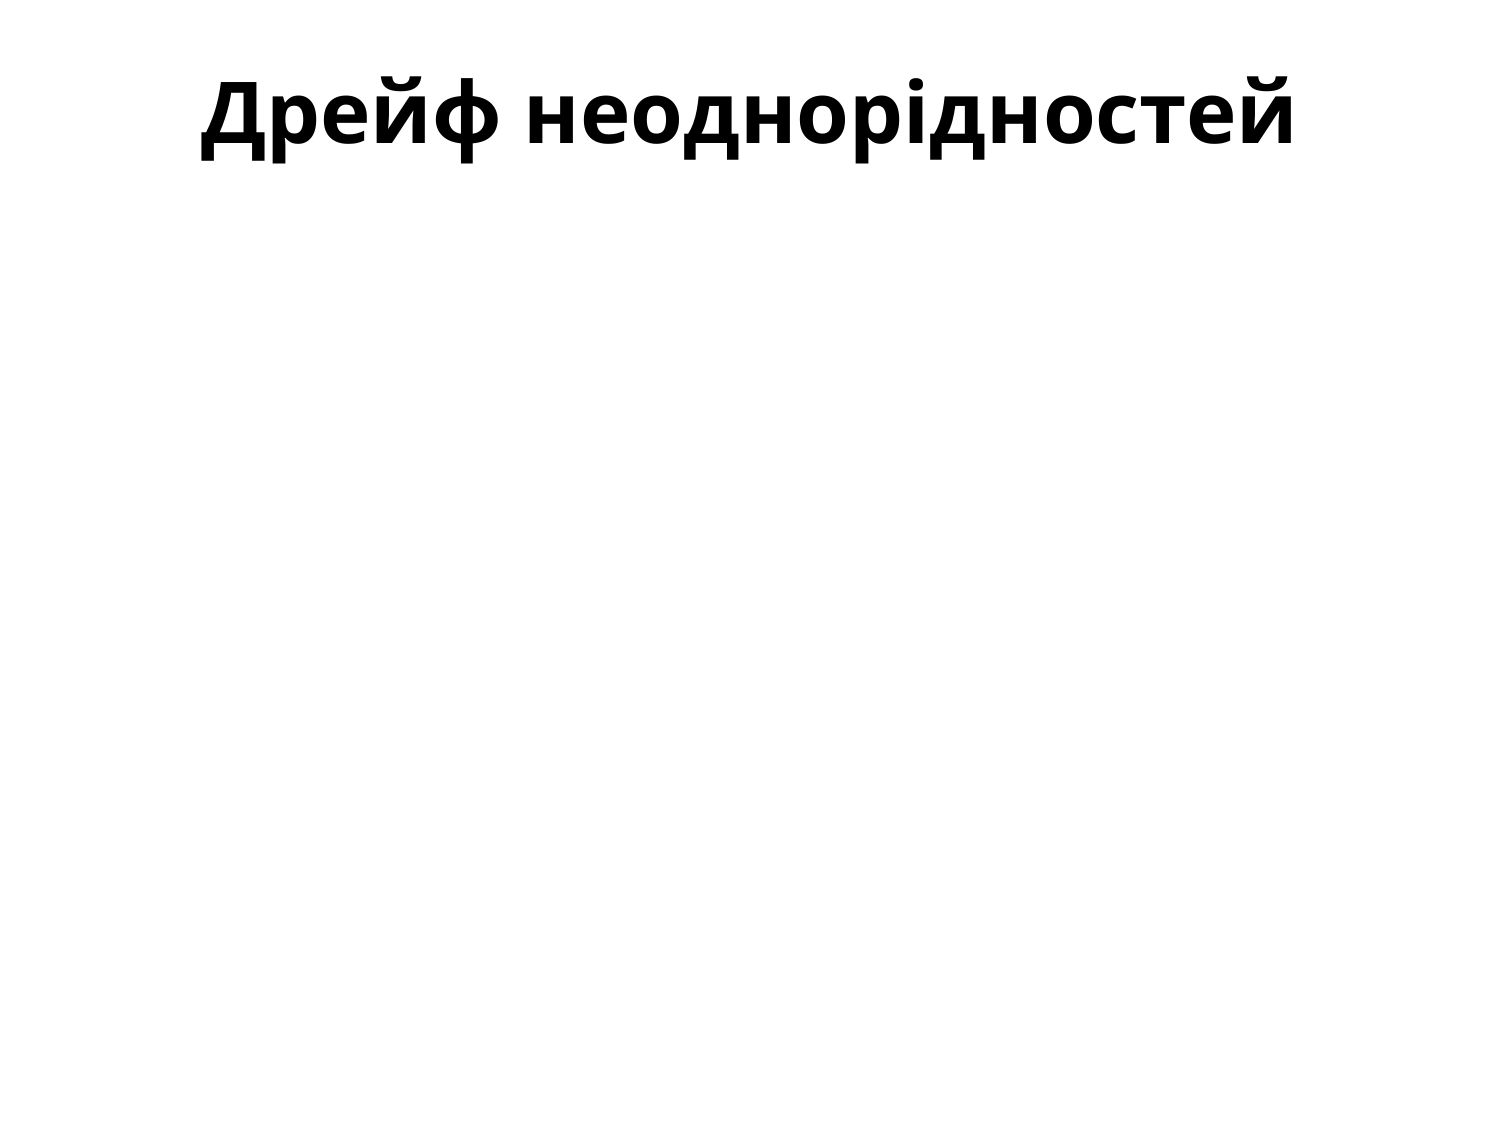

# Дрейф неоднорідностей
Можливі випадки, коли вплив деяких факторів не можна виразити зміною часу, і тоді йдеться про дрейф неоднорідностей.
До неоднорідностей належать відмінності в партіях сировини, кваліфікації робітників (якщо виділити ці фактори, як незалежні, важко) і т.д.
Джерела неоднорідностей, як правило, – небажані, вони створюють шумове поле, яке може заслонити вплив основних незалежних змінних.